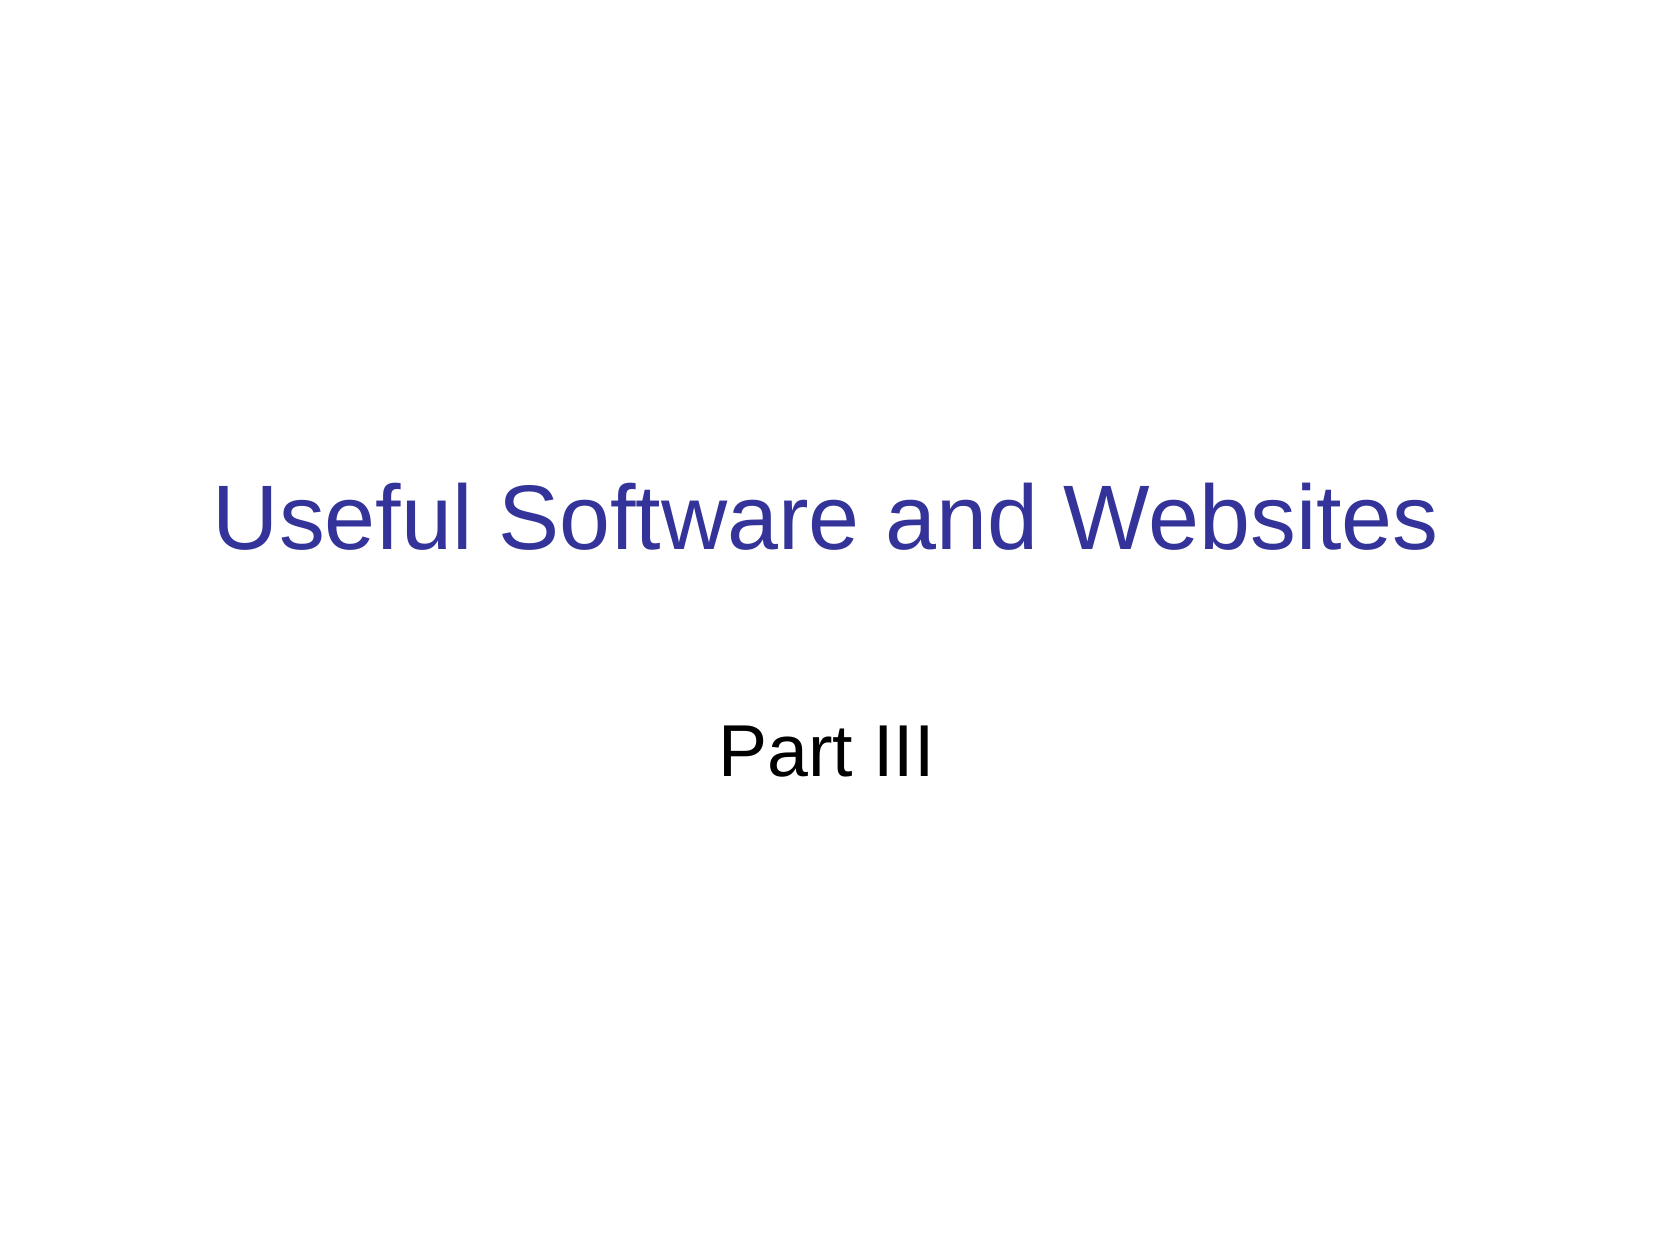

# Useful Software and Websites
Part III
February 20, 2009
10302